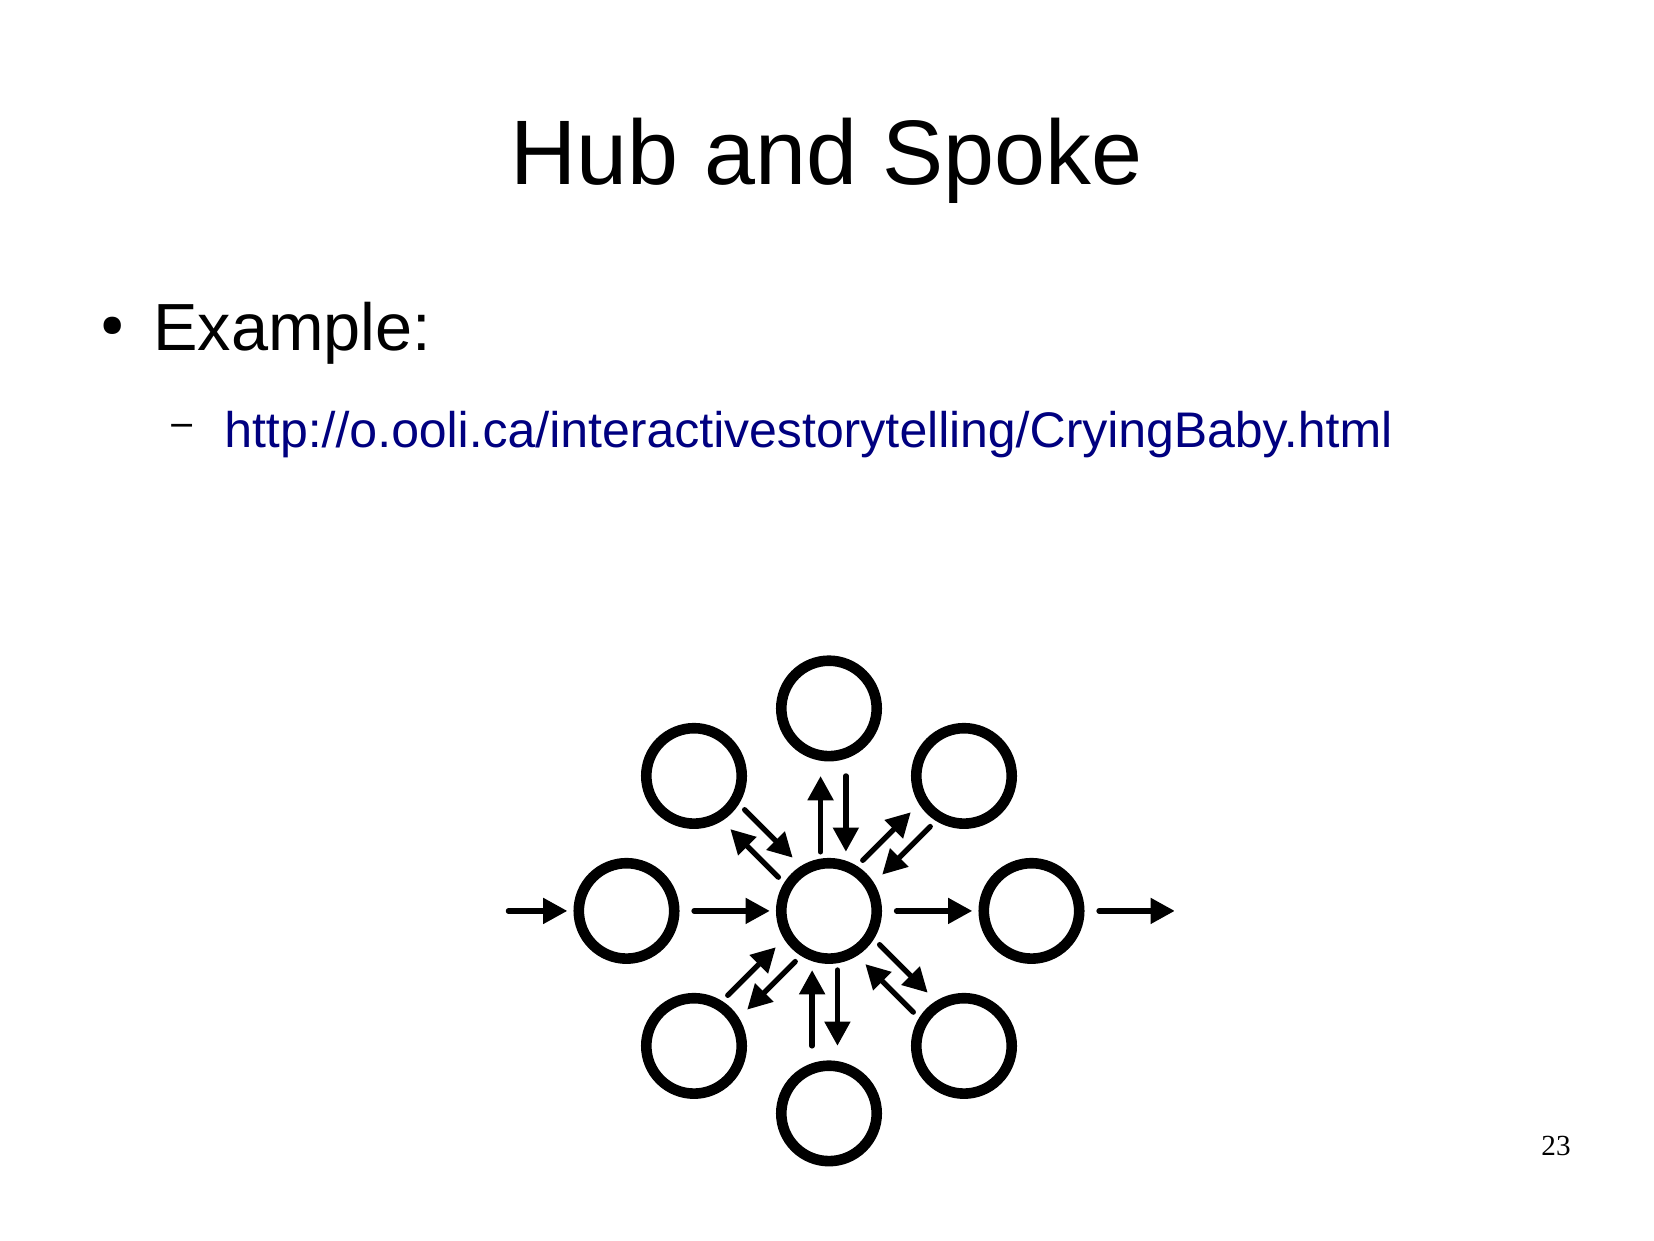

# Hub and Spoke
Example:
http://o.ooli.ca/interactivestorytelling/CryingBaby.html
23